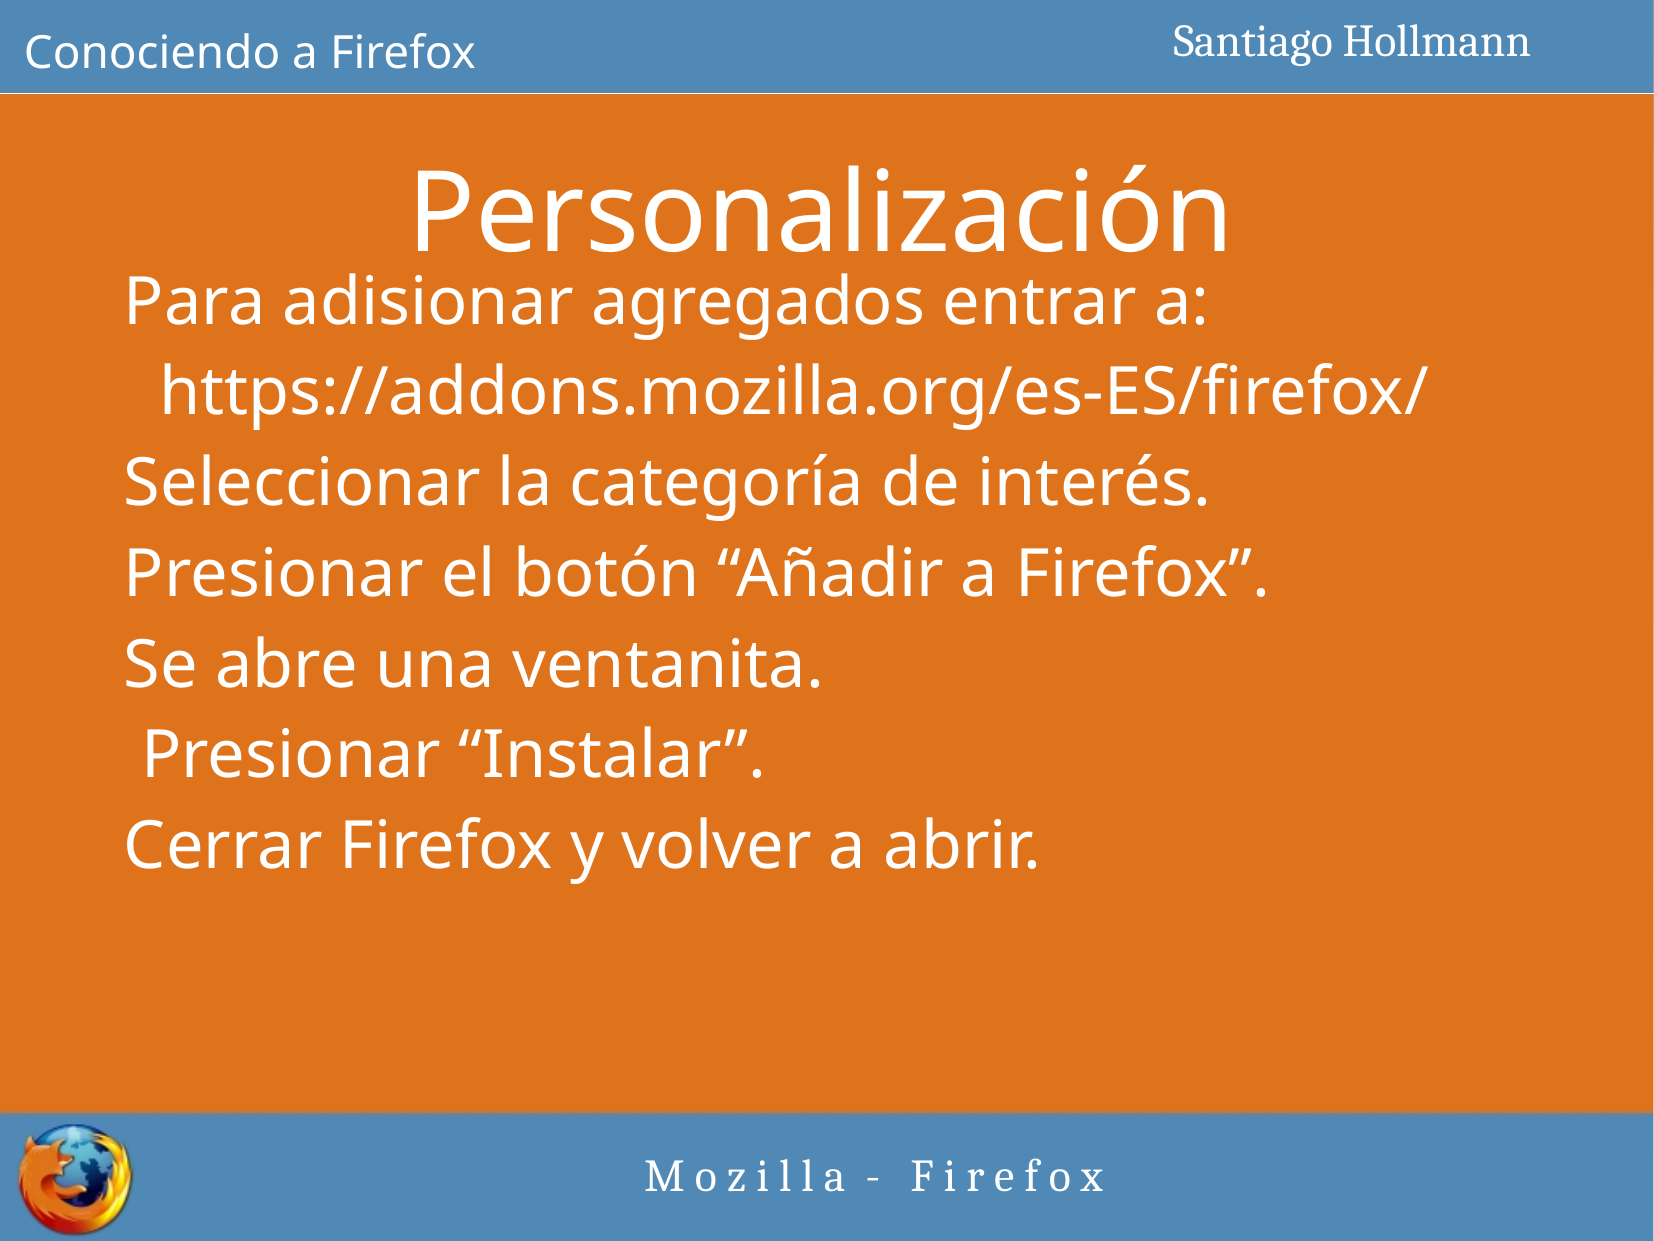

# Personalización
Santiago Hollmann
Conociendo a Firefox
Para adisionar agregados entrar a: 				 https://addons.mozilla.org/es-ES/firefox/
Seleccionar la categoría de interés.
Presionar el botón “Añadir a Firefox”.
Se abre una ventanita.
 Presionar “Instalar”.
Cerrar Firefox y volver a abrir.
M o z i l l a - F i r e f o x